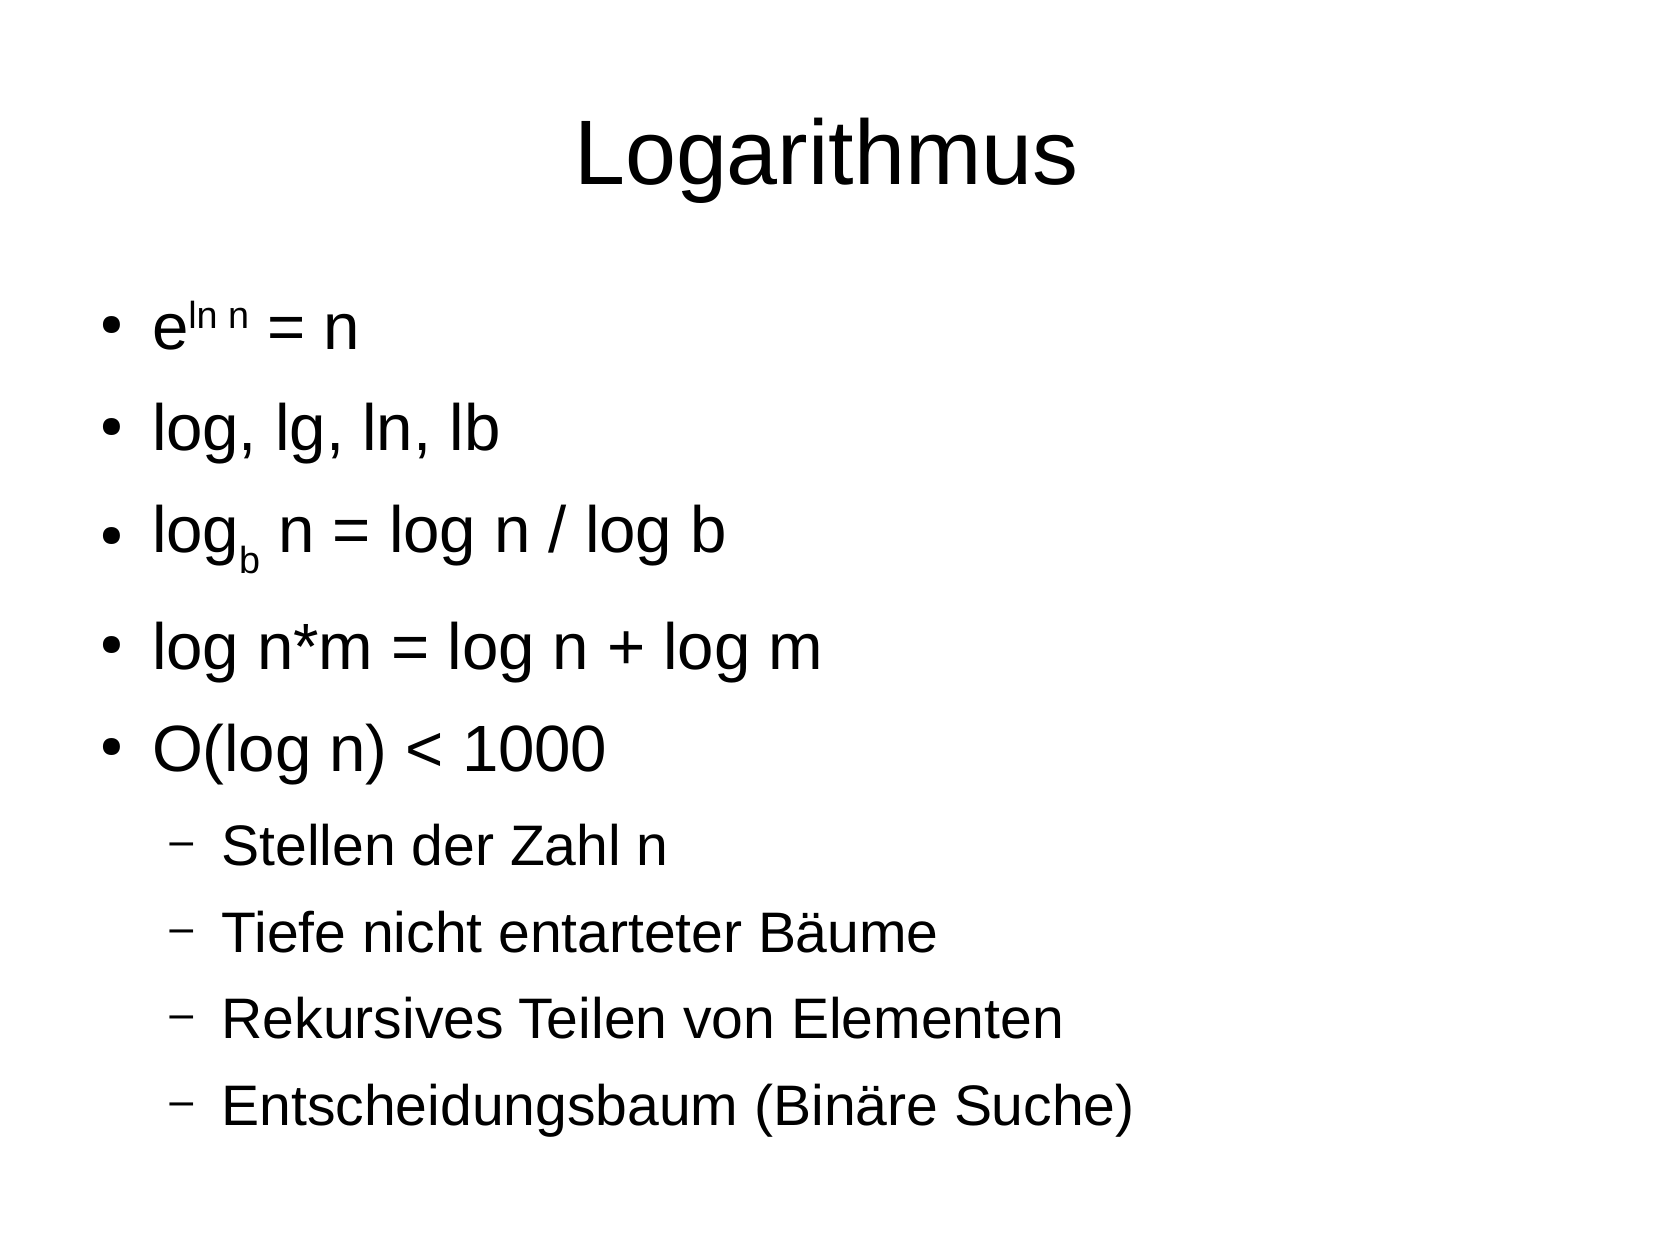

# Logarithmus
eln n = n
log, lg, ln, lb
logb n = log n / log b
log n*m = log n + log m
O(log n) < 1000
Stellen der Zahl n
Tiefe nicht entarteter Bäume
Rekursives Teilen von Elementen
Entscheidungsbaum (Binäre Suche)